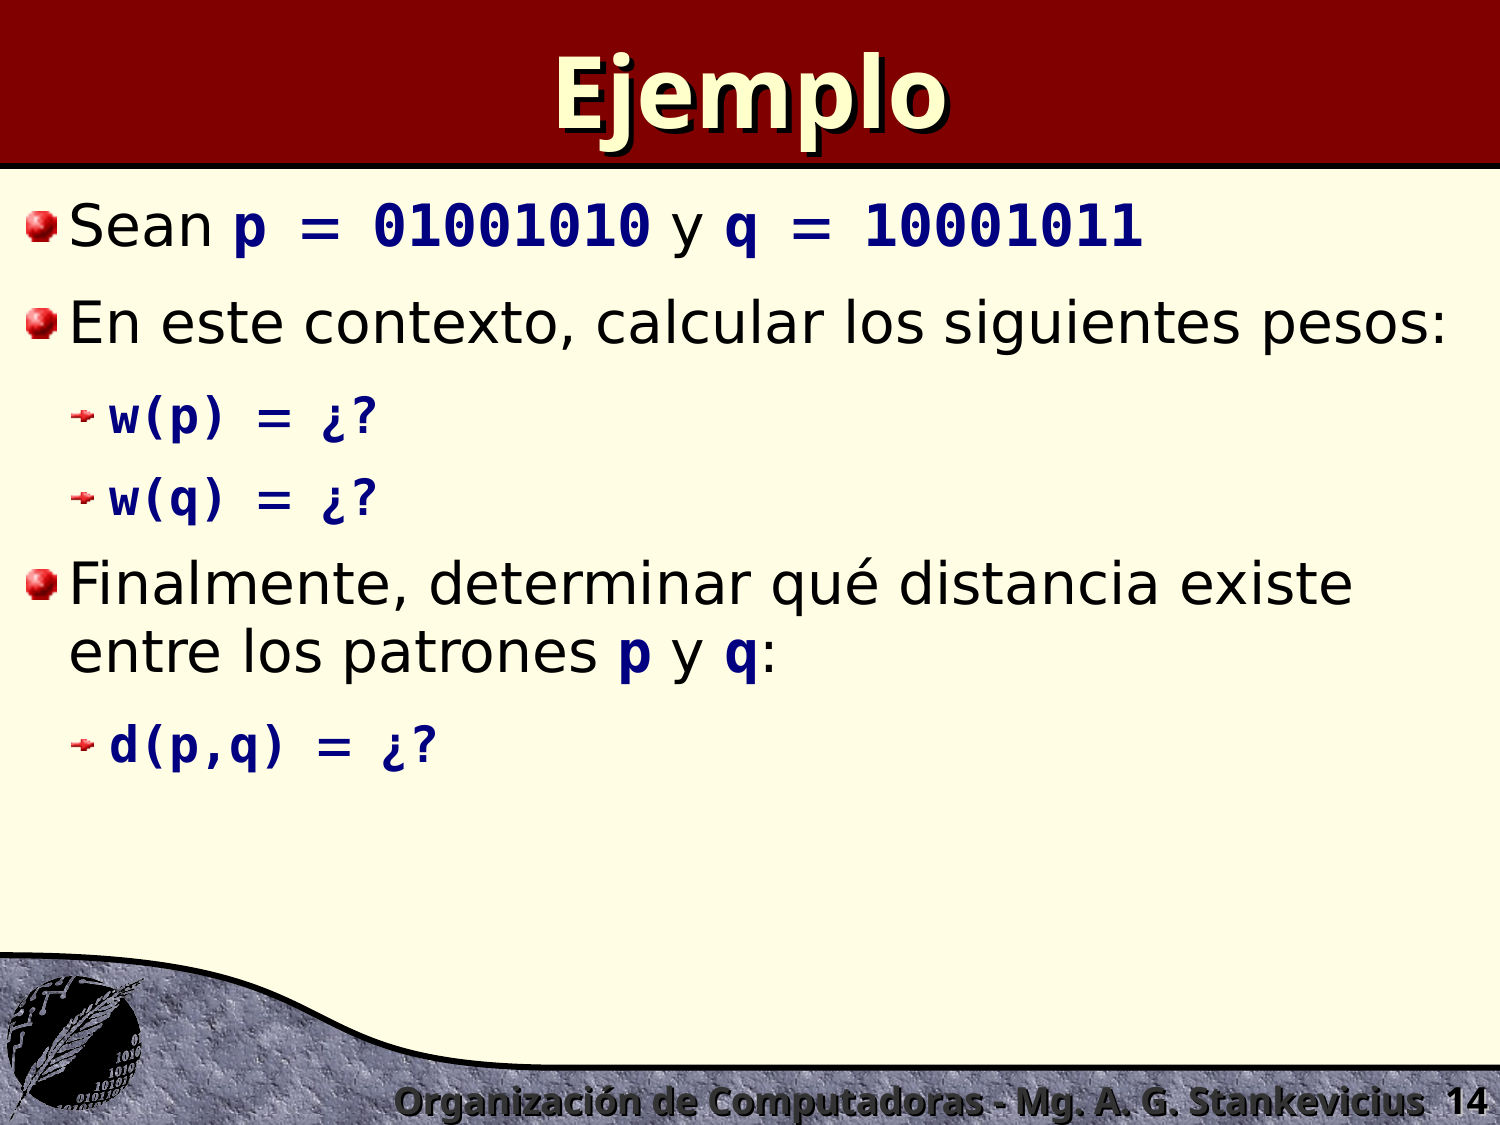

# Ejemplo
Sean p = 01001010 y q = 10001011
En este contexto, calcular los siguientes pesos:
w(p) = ¿?
w(q) = ¿?
Finalmente, determinar qué distancia existe entre los patrones p y q:
d(p,q) = ¿?
14